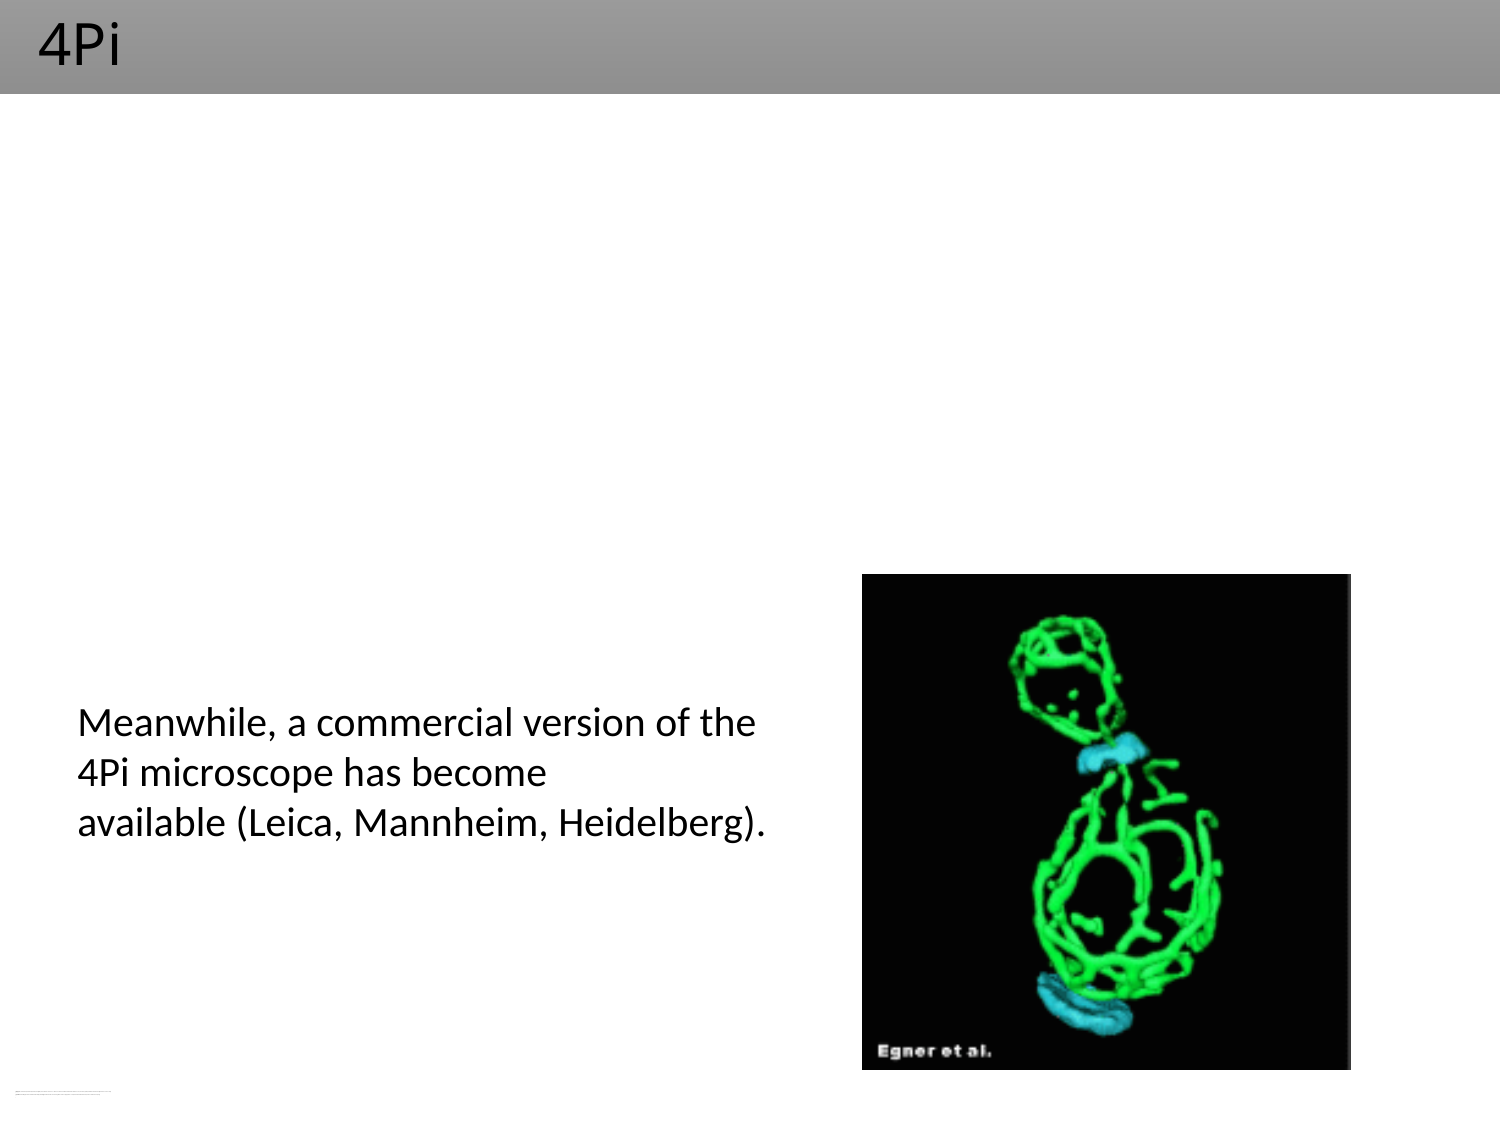

# 4Pi
Meanwhile, a commercial version of the 4Pi microscope has become
available (Leica, Mannheim, Heidelberg).
Imaging speed:, multifocalmultiphotonmicroscope (MMM) has an image acquisition time was cut down to about 1 second/ slice. In addition the method was refined for later immersion. As a result, this microscopy technique delivered for the first time 3D-images of live cells in the 100 nm range
Applications: The animated graphic shows a surface reconstructed 3D-image of the GFP-tagged mitochondrial matrix of a live budding yeast cell. Live cell 4Pi-imaging allowed us to study the influence of selected mitochondrial proteins on mitochondrial morphology